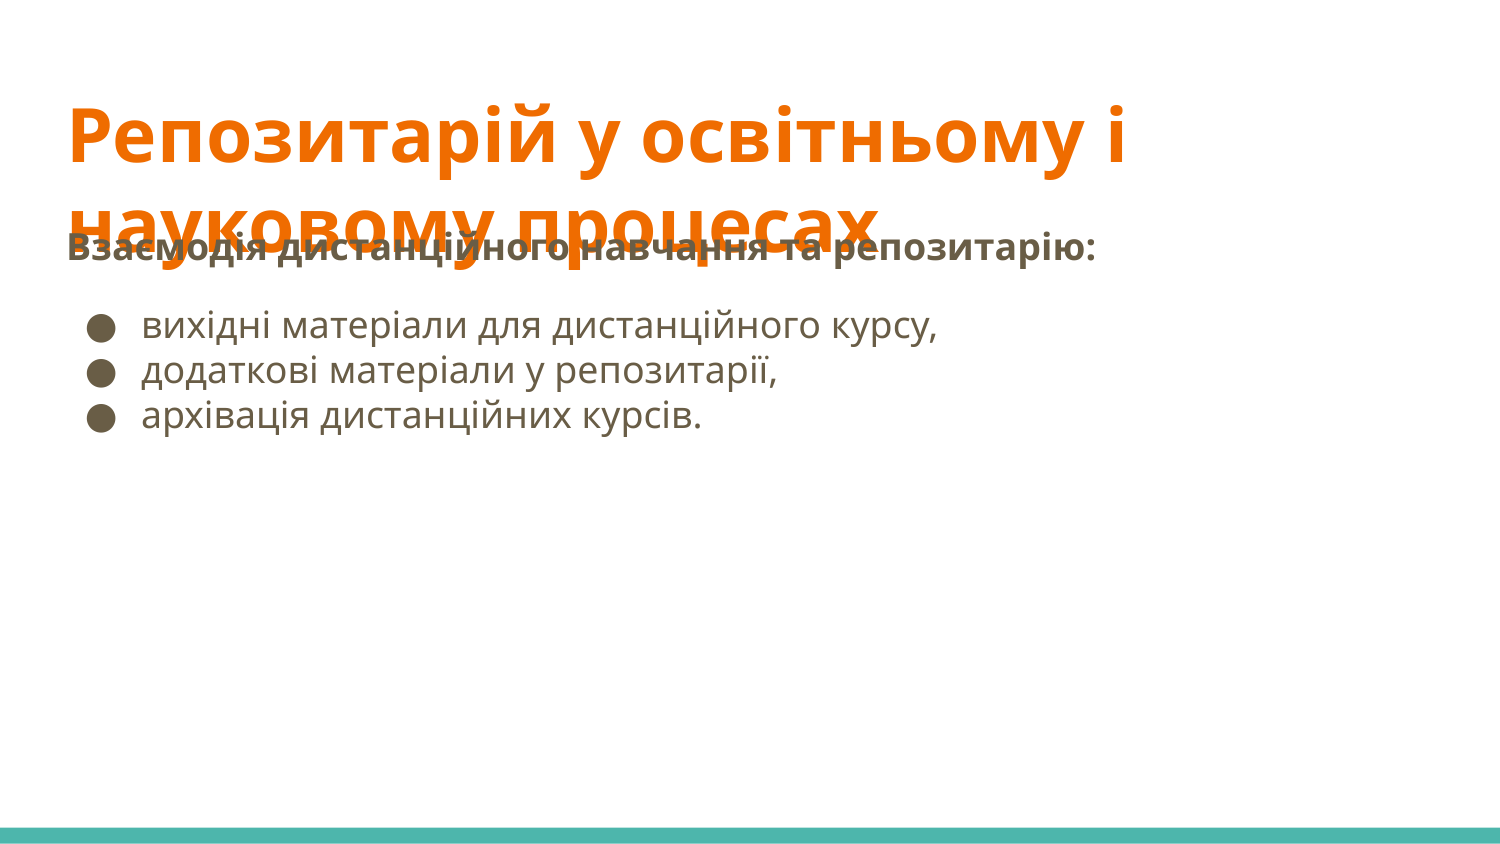

# Репозитарій у освітньому і науковому процесах
Взаємодія дистанційного навчання та репозитарію:
вихідні матеріали для дистанційного курсу,
додаткові матеріали у репозитарії,
архівація дистанційних курсів.